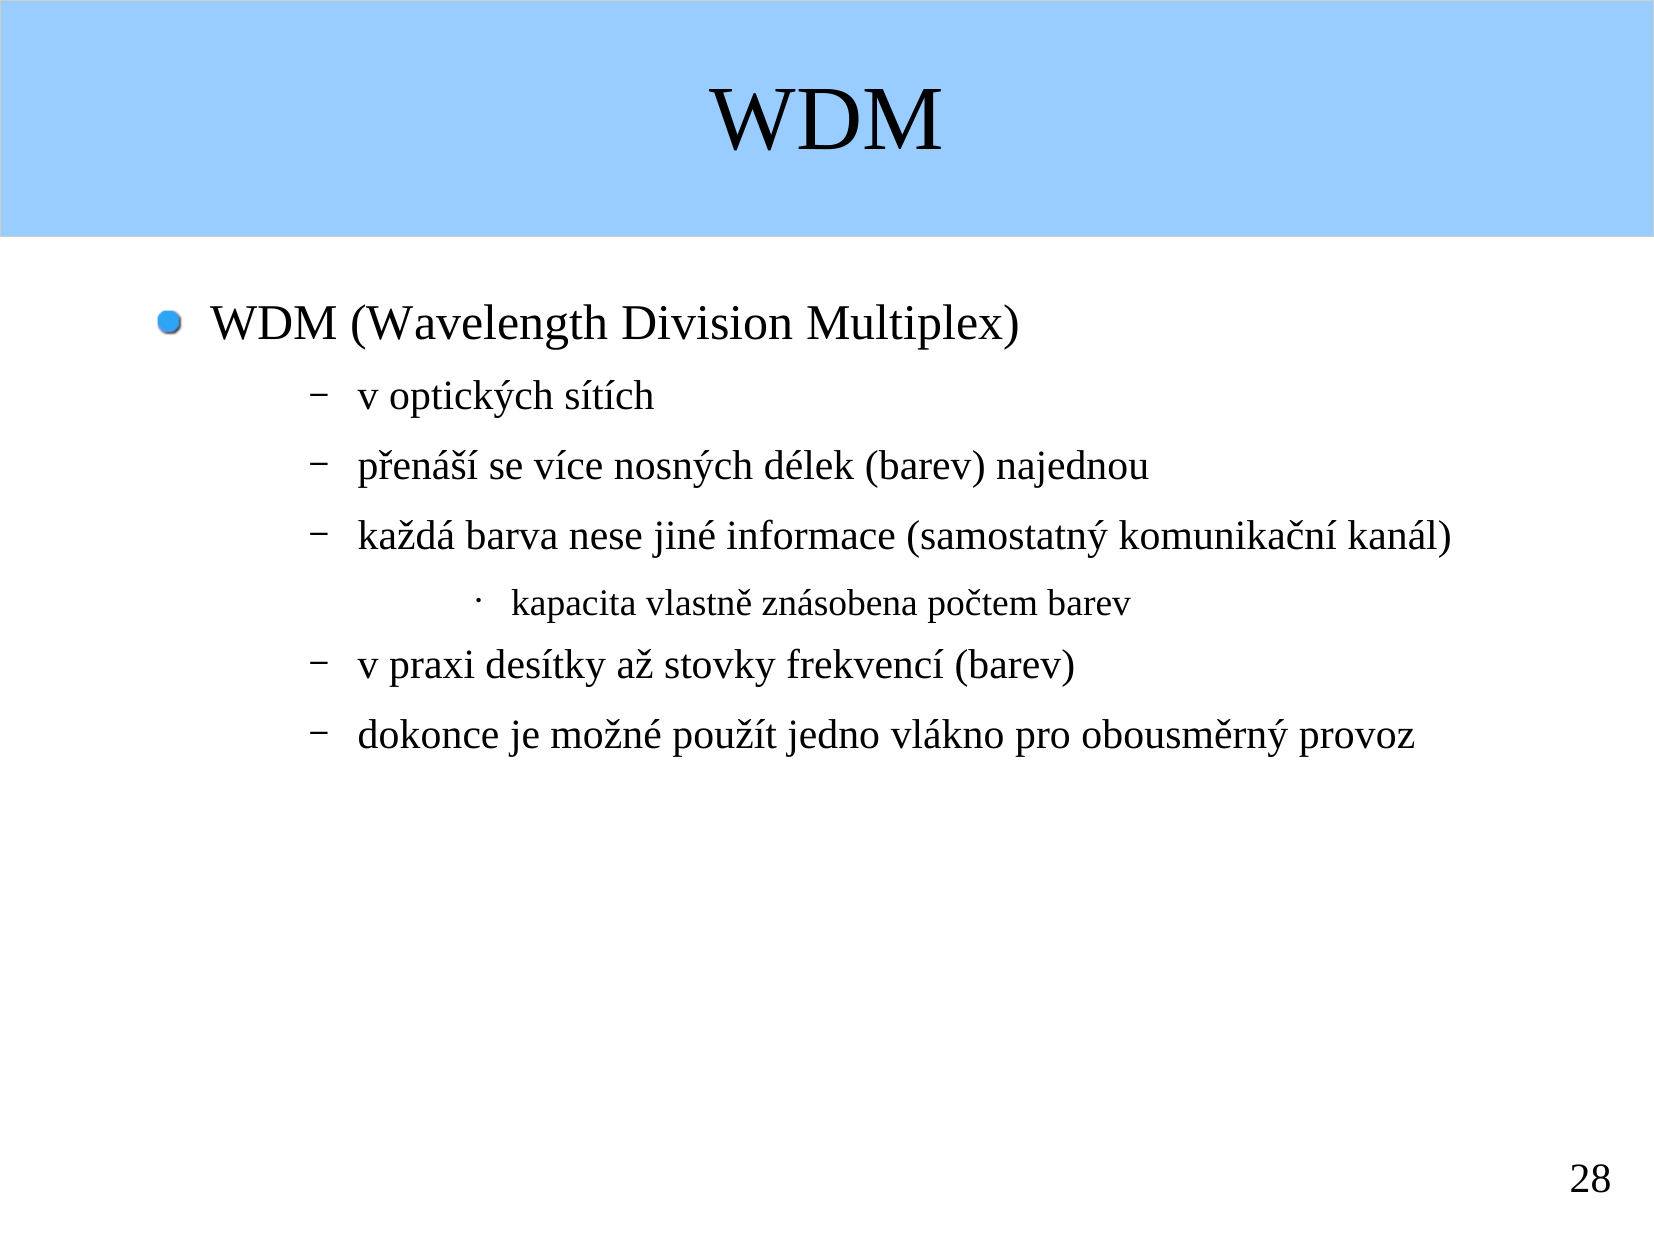

# WDM
WDM (Wavelength Division Multiplex)
v optických sítích
přenáší se více nosných délek (barev) najednou
každá barva nese jiné informace (samostatný komunikační kanál)
kapacita vlastně znásobena počtem barev
v praxi desítky až stovky frekvencí (barev)
dokonce je možné použít jedno vlákno pro obousměrný provoz